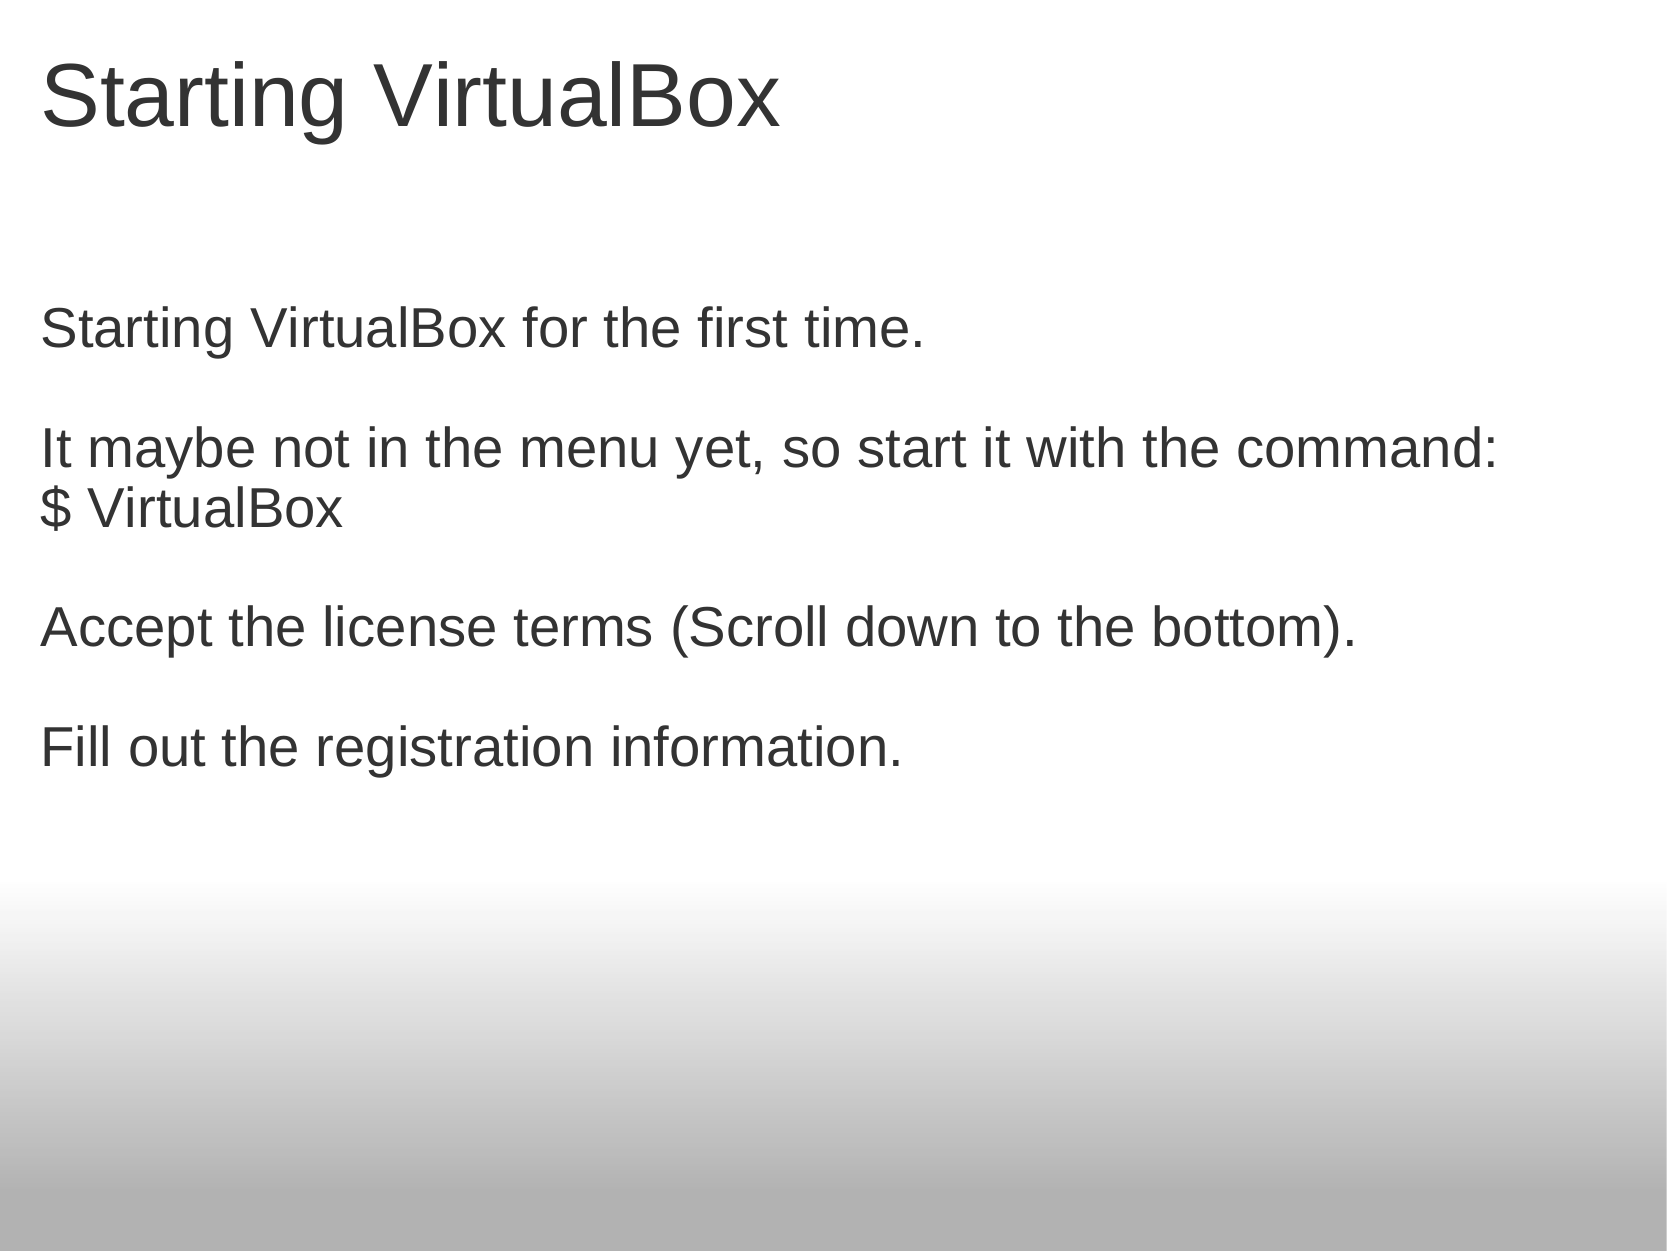

# Starting VirtualBox
Starting VirtualBox for the first time.
It maybe not in the menu yet, so start it with the command:
$ VirtualBox
Accept the license terms (Scroll down to the bottom).
Fill out the registration information.